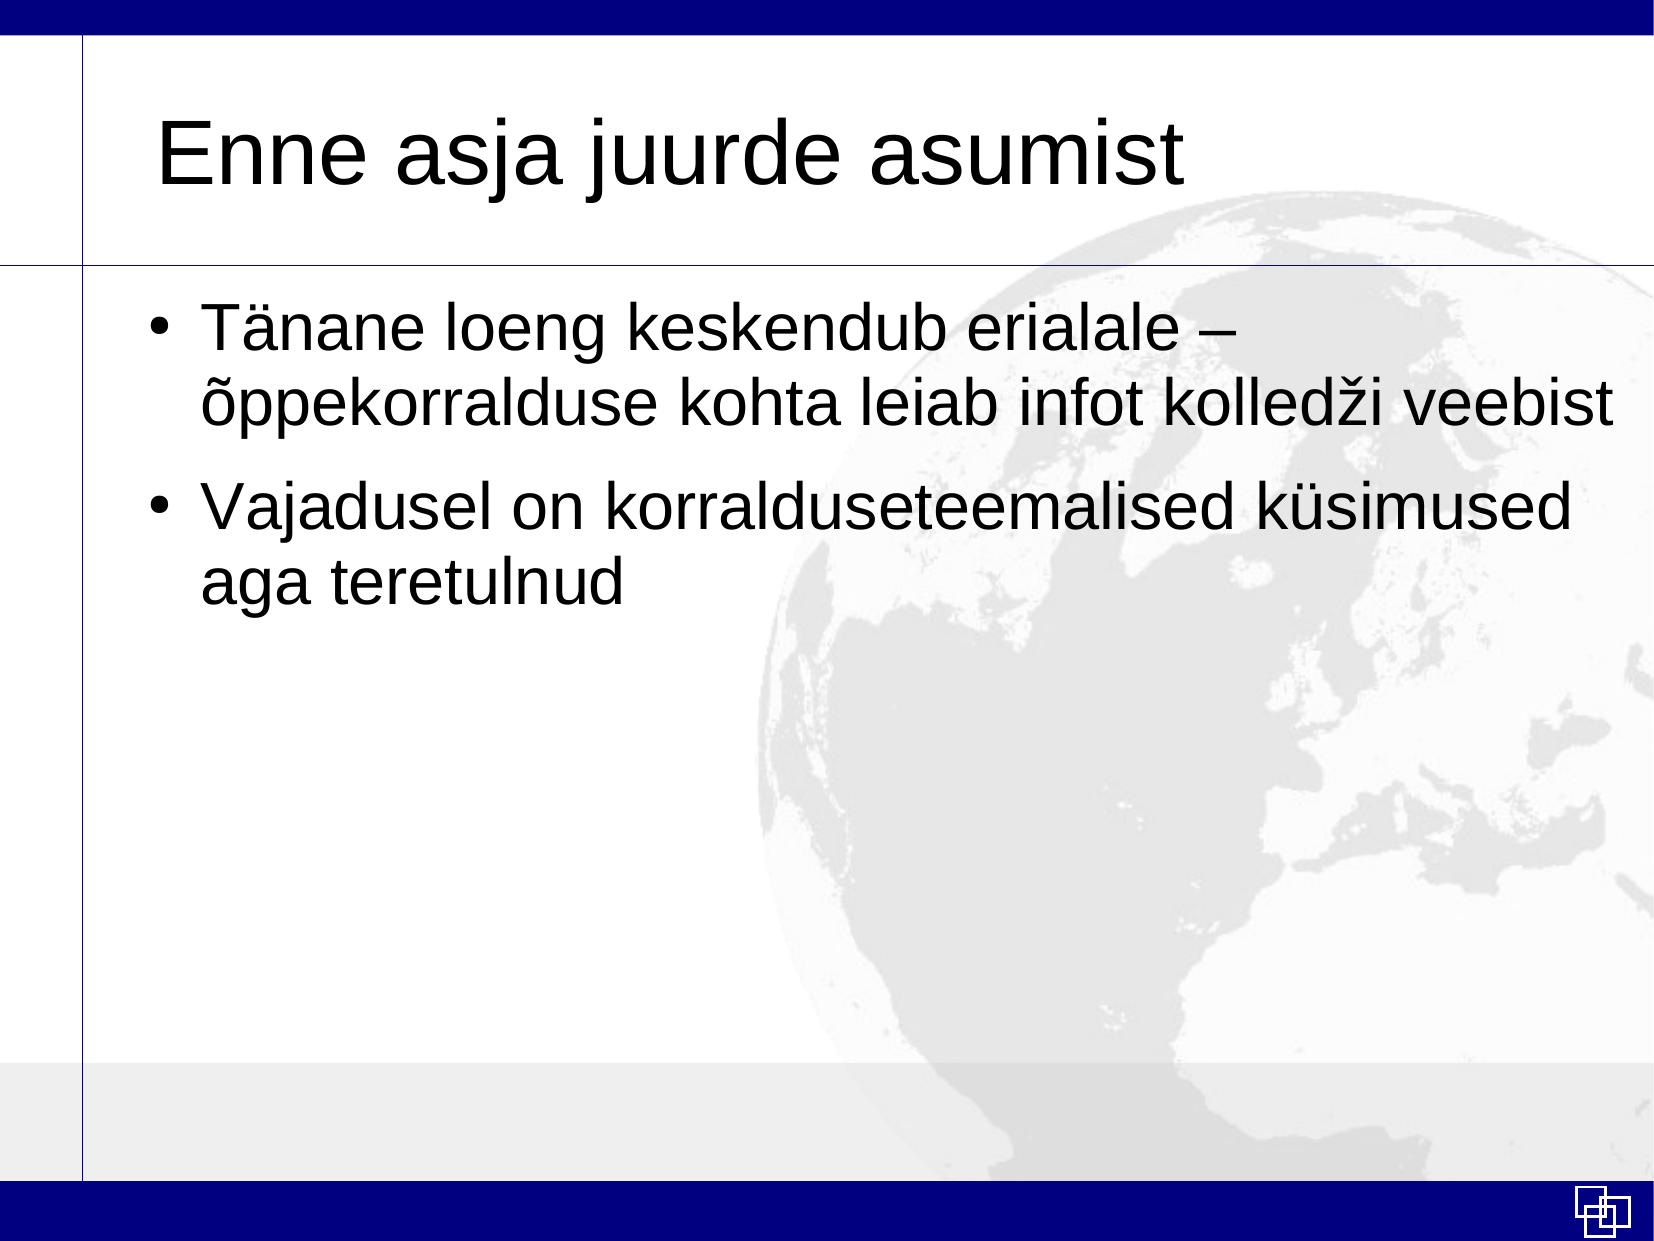

# Enne asja juurde asumist
Tänane loeng keskendub erialale – õppekorralduse kohta leiab infot kolledži veebist
Vajadusel on korralduseteemalised küsimused aga teretulnud